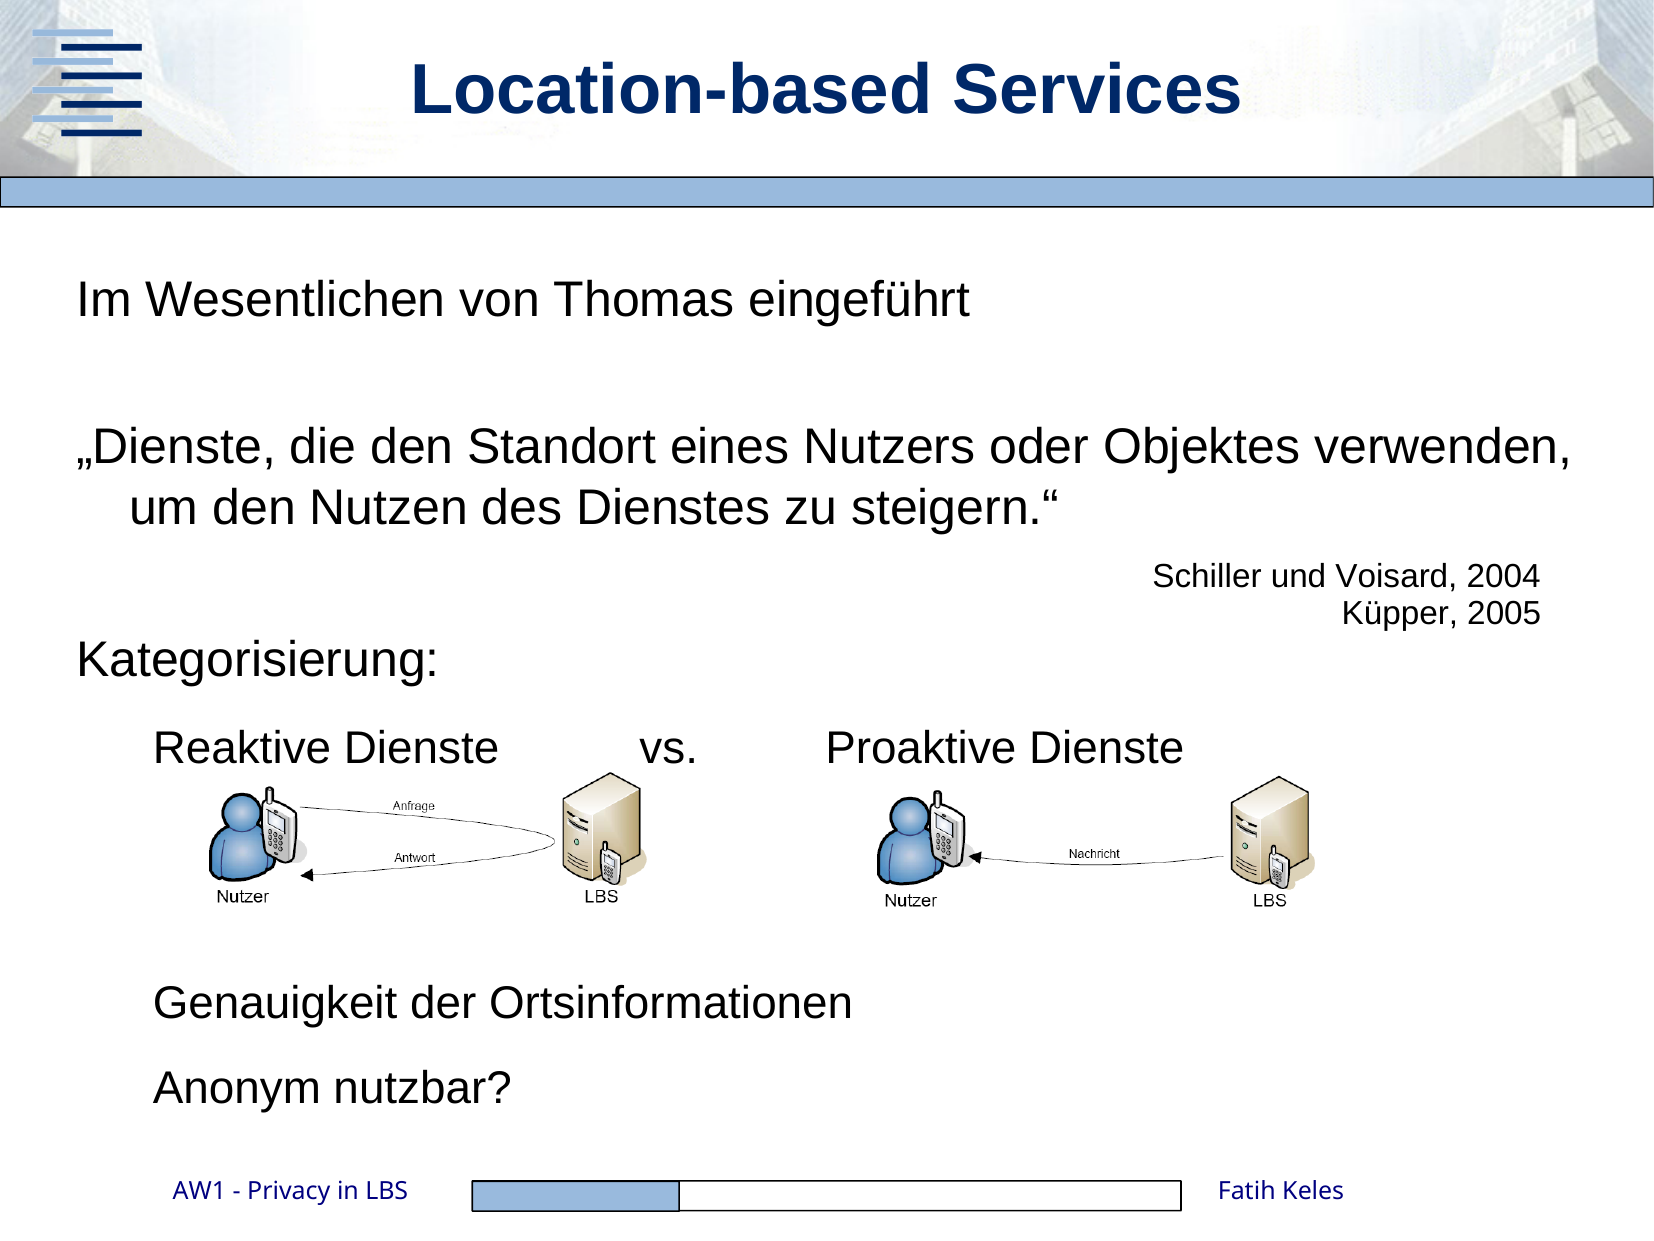

# Location-based Services
Im Wesentlichen von Thomas eingeführt
„Dienste, die den Standort eines Nutzers oder Objektes verwenden, um den Nutzen des Dienstes zu steigern.“
Kategorisierung:
Reaktive Dienste vs. Proaktive Dienste
Genauigkeit der Ortsinformationen
Anonym nutzbar?
Schiller und Voisard, 2004
Küpper, 2005